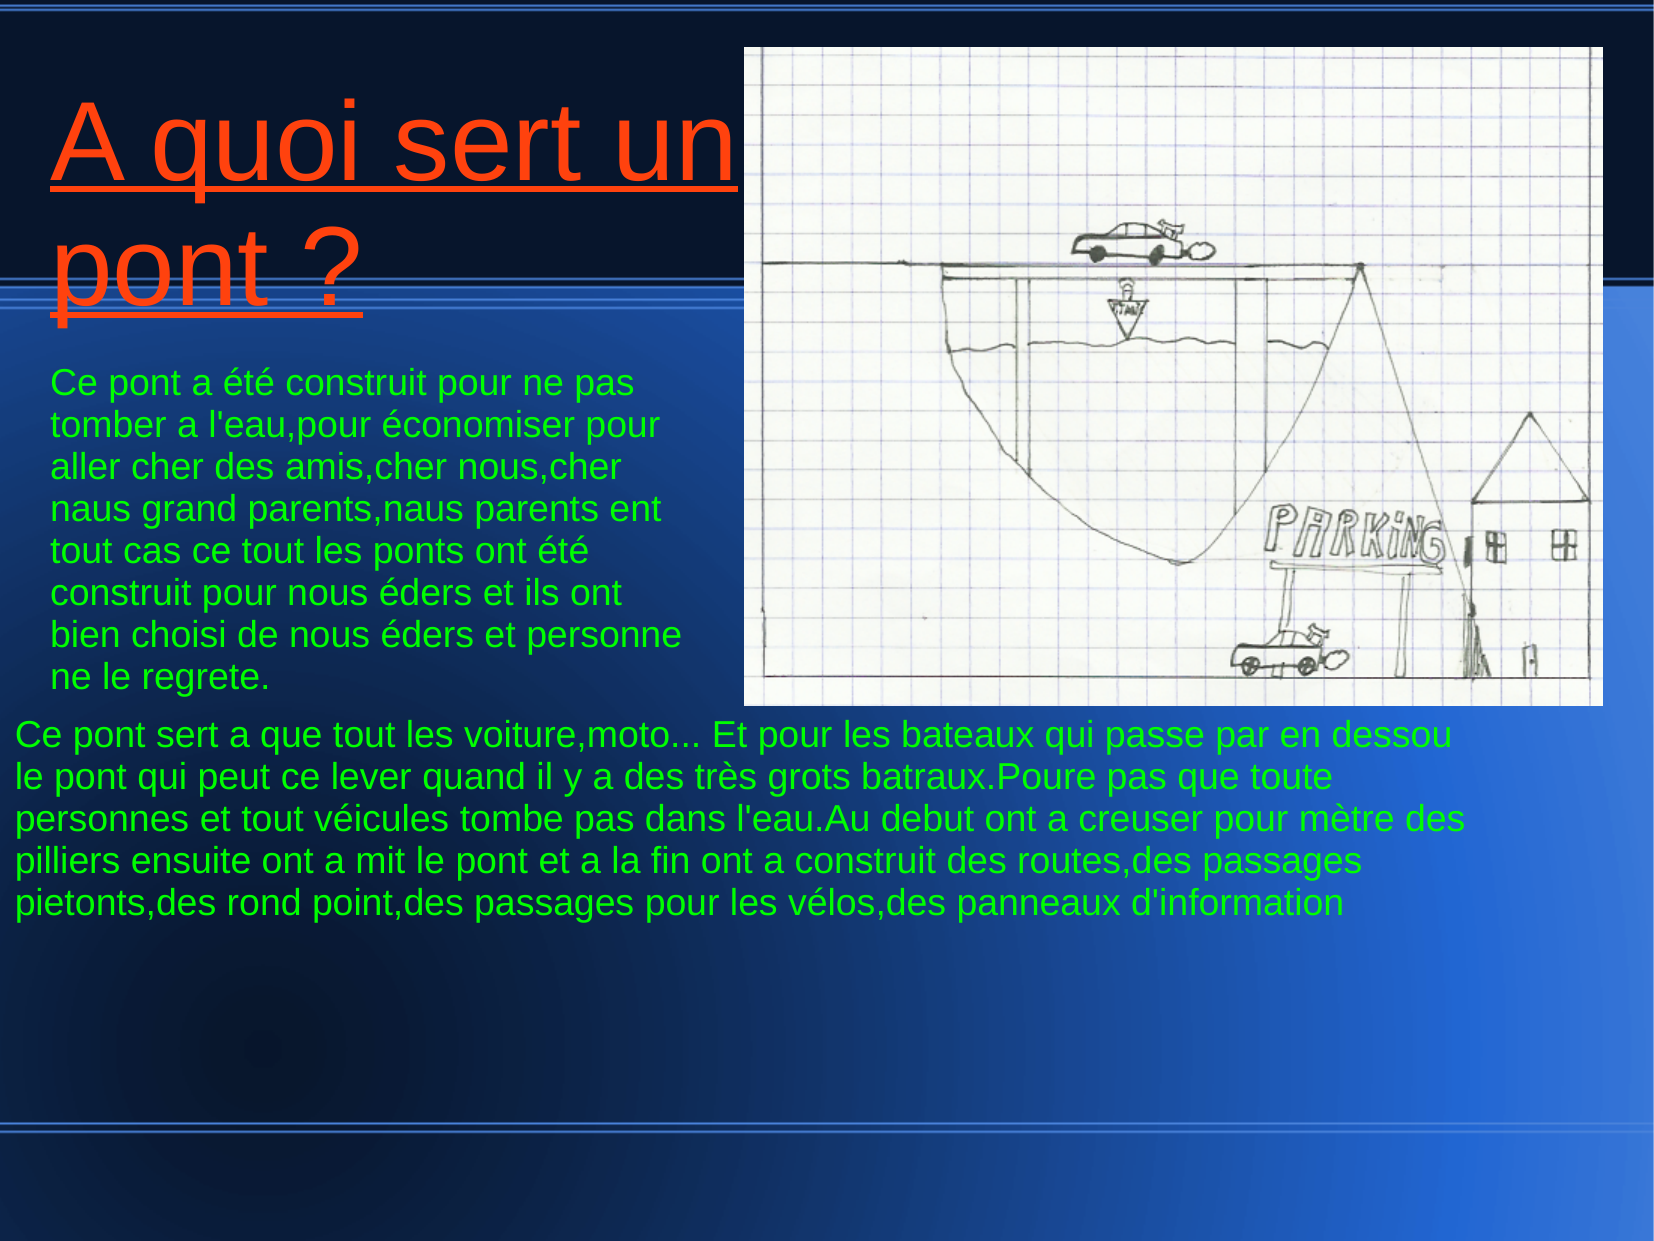

A quoi sert un pont ?
Ce pont a été construit pour ne pas tomber a l'eau,pour économiser pour aller cher des amis,cher nous,cher naus grand parents,naus parents ent tout cas ce tout les ponts ont été construit pour nous éders et ils ont bien choisi de nous éders et personne ne le regrete.
Ce pont sert a que tout les voiture,moto... Et pour les bateaux qui passe par en dessou le pont qui peut ce lever quand il y a des très grots batraux.Poure pas que toute personnes et tout véicules tombe pas dans l'eau.Au debut ont a creuser pour mètre des pilliers ensuite ont a mit le pont et a la fin ont a construit des routes,des passages pietonts,des rond point,des passages pour les vélos,des panneaux d'information